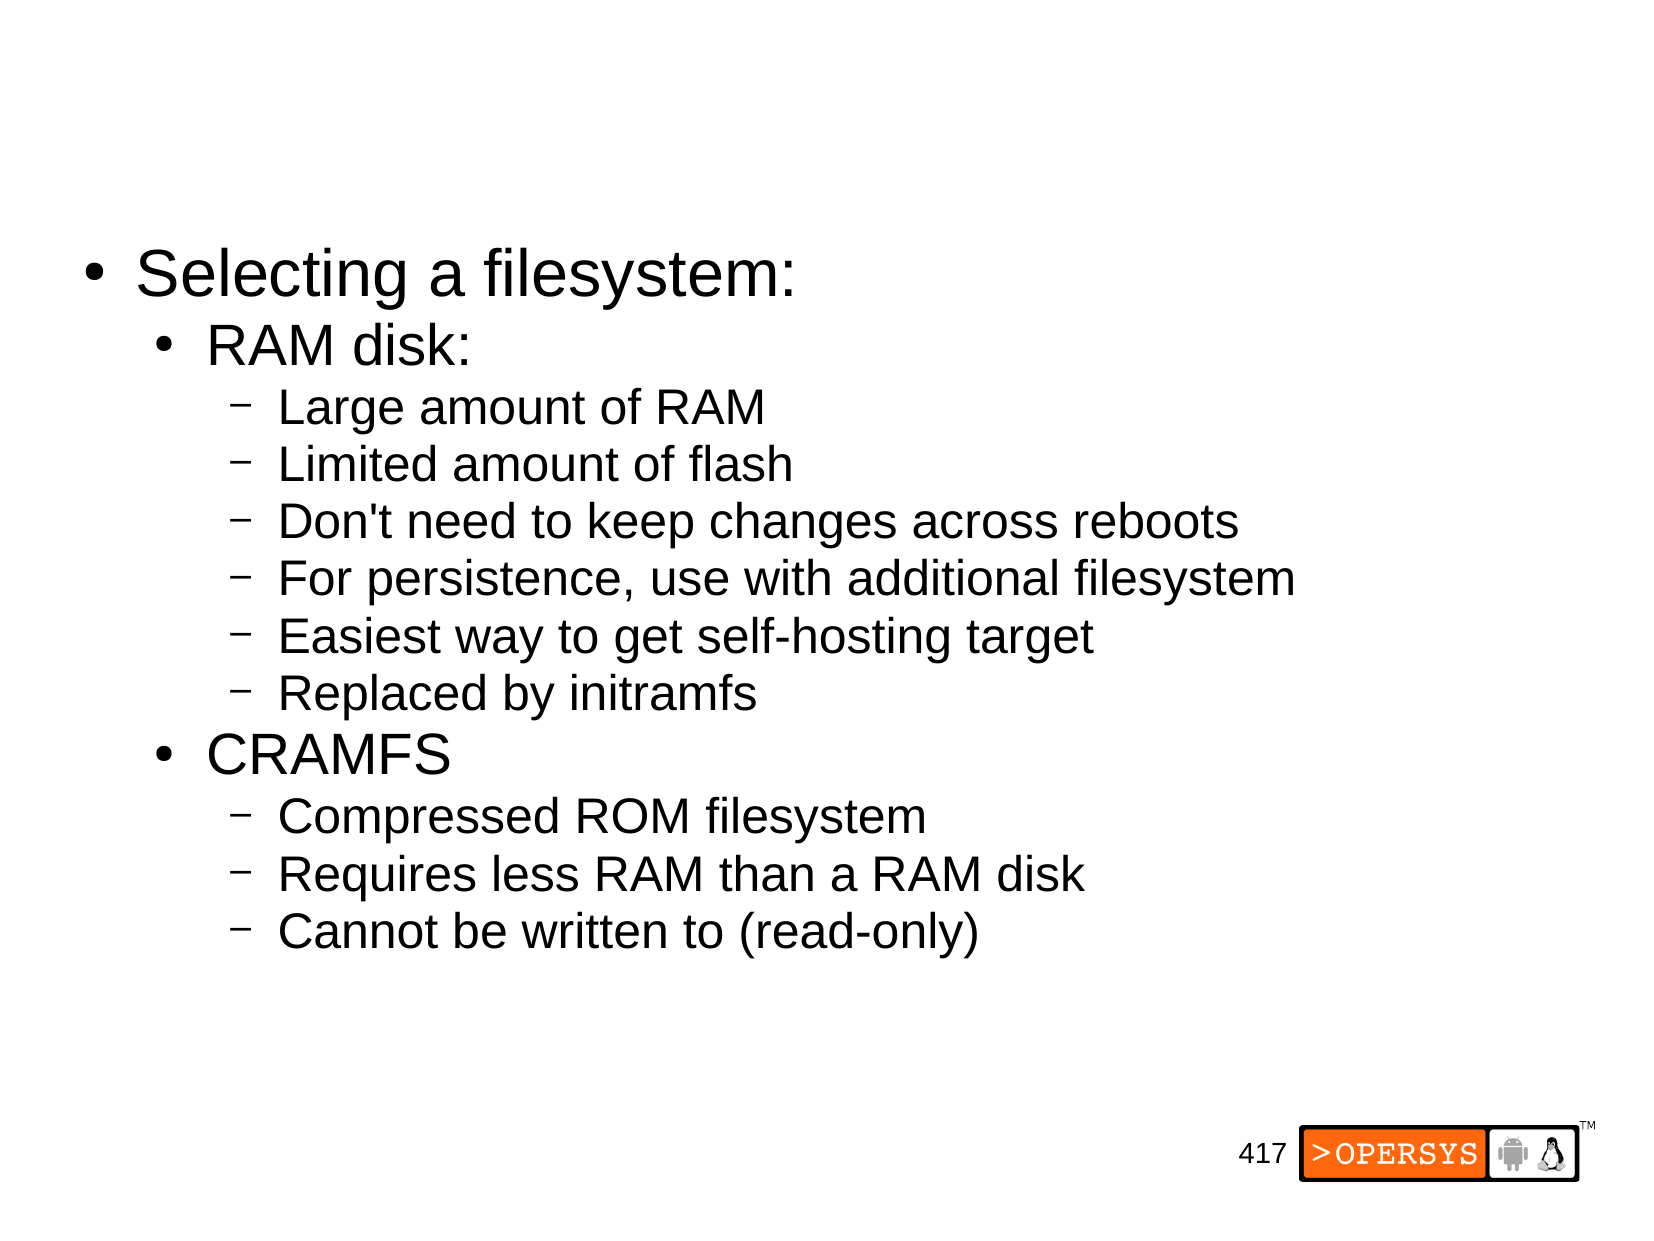

# Selecting a filesystem:
RAM disk:
Large amount of RAM
Limited amount of flash
Don't need to keep changes across reboots
For persistence, use with additional filesystem
Easiest way to get self-hosting target
Replaced by initramfs
CRAMFS
Compressed ROM filesystem
Requires less RAM than a RAM disk
Cannot be written to (read-only)